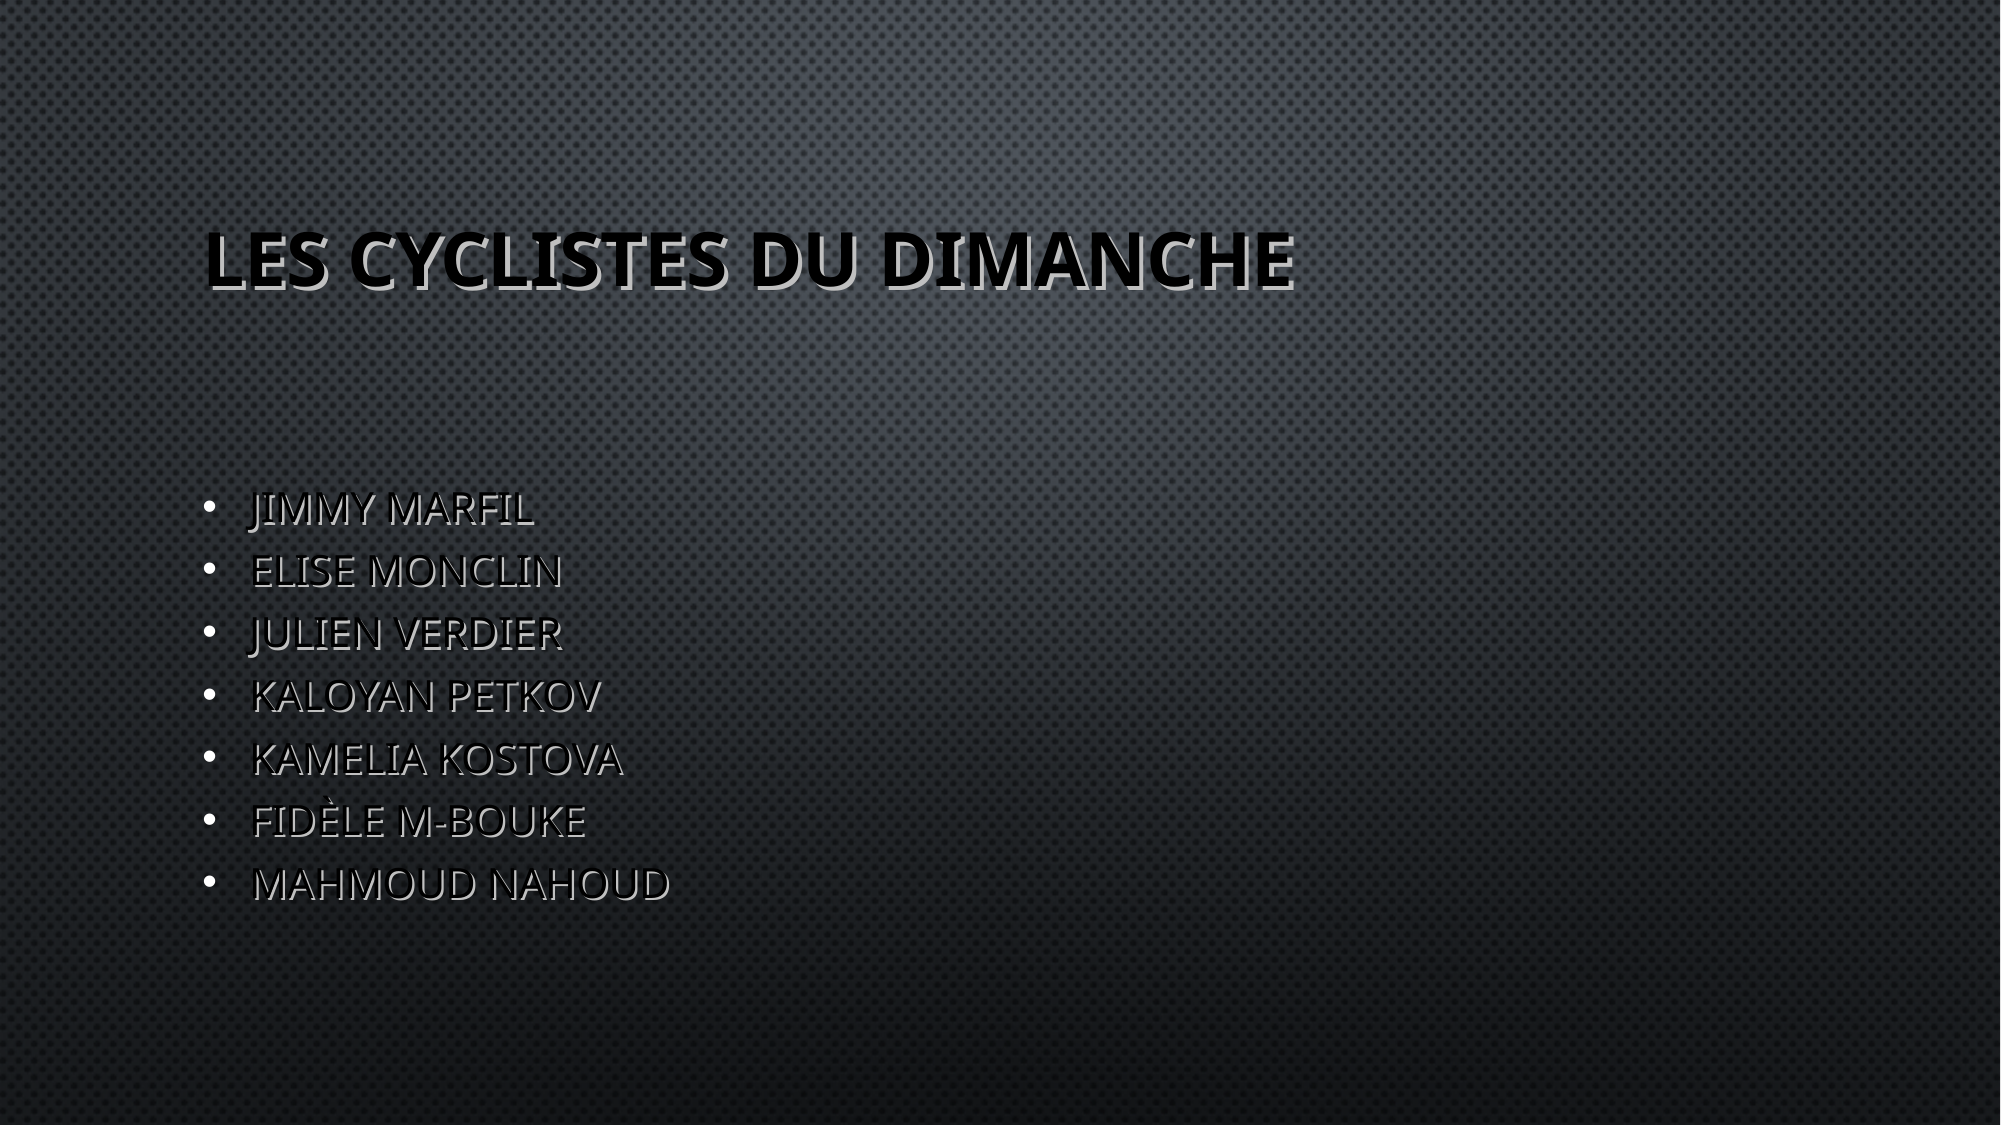

# Les cyclistes du dimanche
Jimmy Marfil
Elise Monclin
Julien Verdier
Kaloyan Petkov
Kamelia Kostova
Fidèle M-Bouke
Mahmoud Nahoud